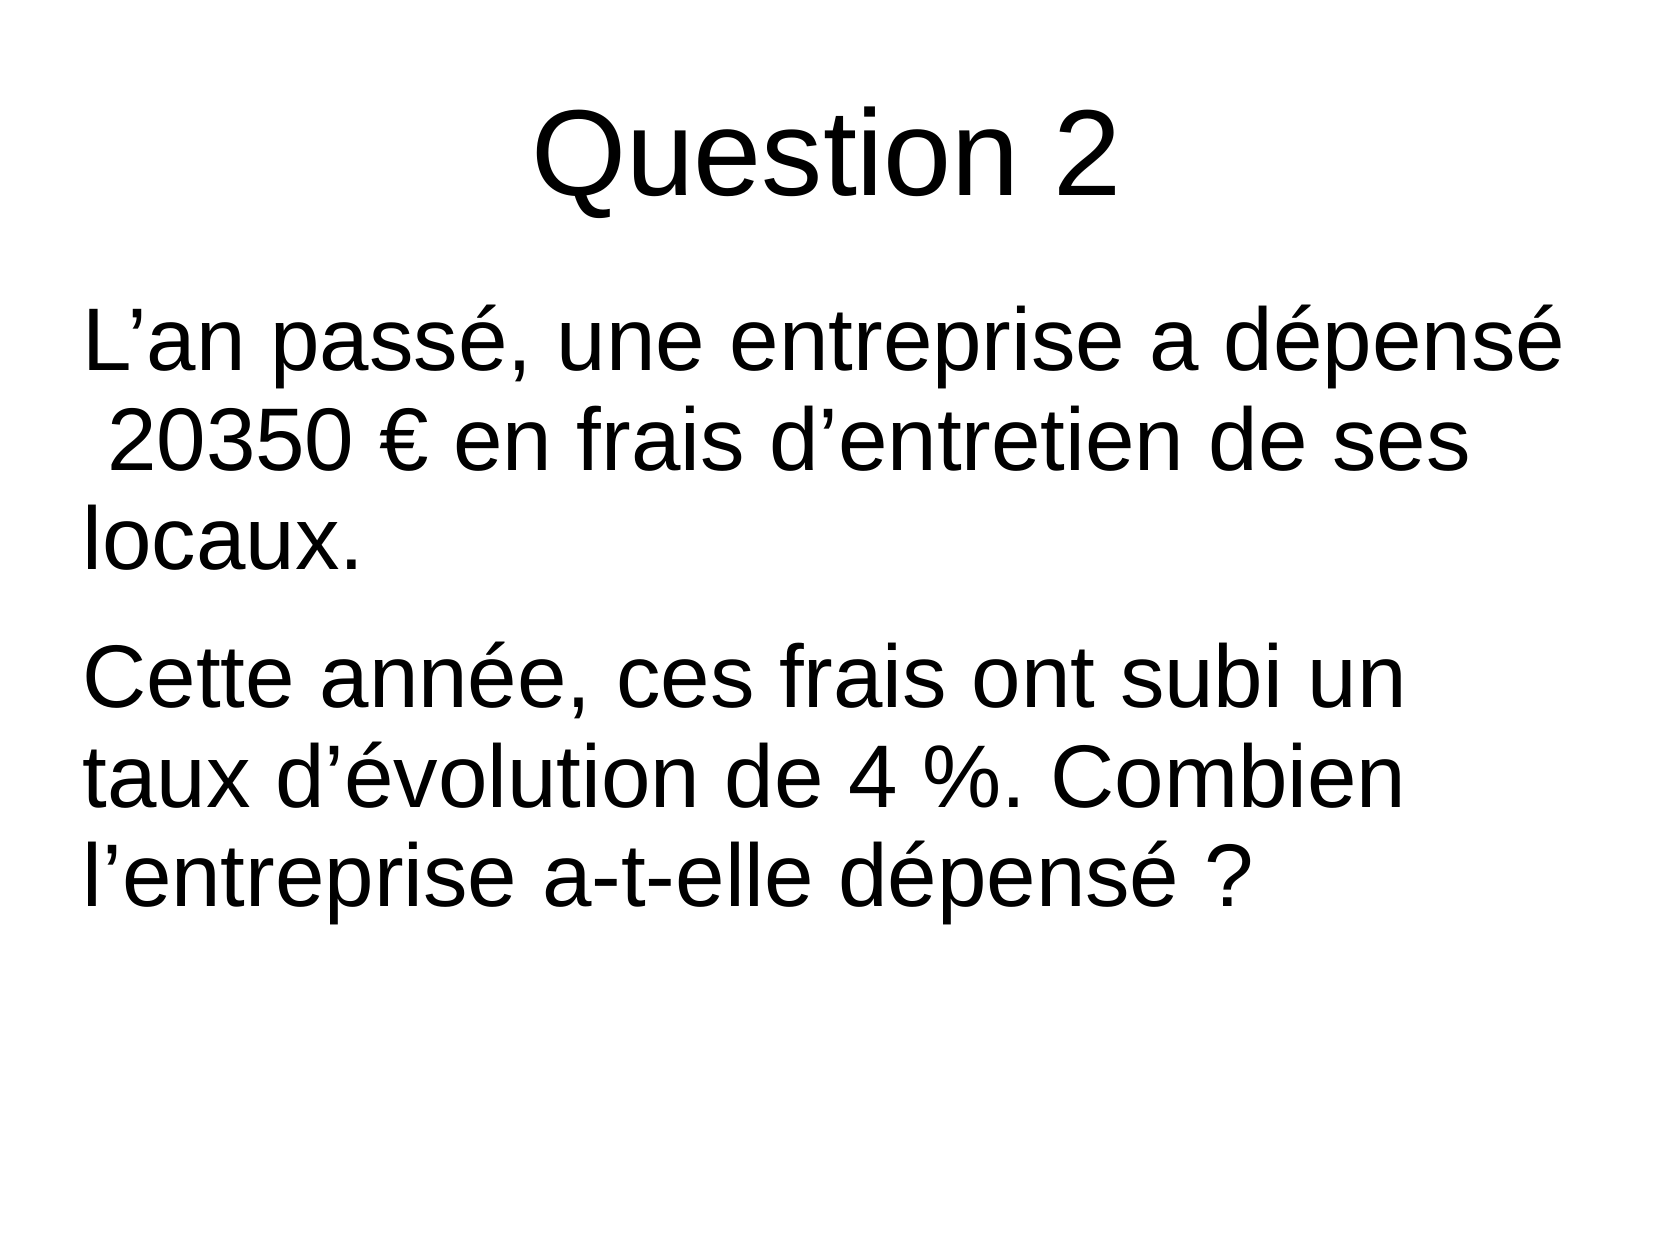

# Question 2
L’an passé, une entreprise a dépensé 20350 € en frais d’entretien de ses locaux.
Cette année, ces frais ont subi un taux d’évolution de 4 %. Combien l’entreprise a-t-elle dépensé ?